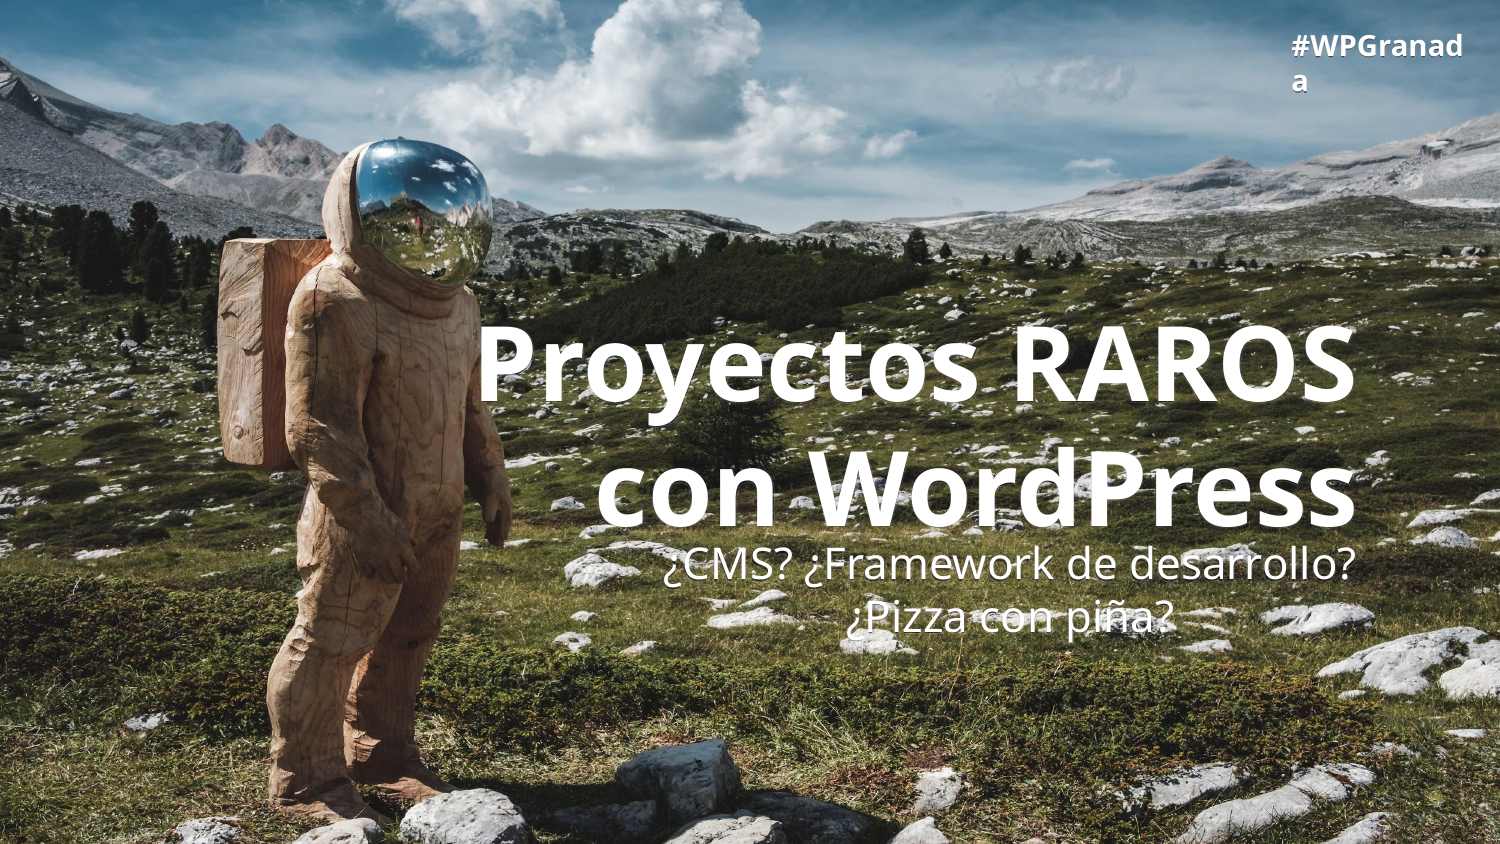

#WPGranada
# Proyectos RAROS con WordPress
¿CMS? ¿Framework de desarrollo? ¿Pizza con piña?